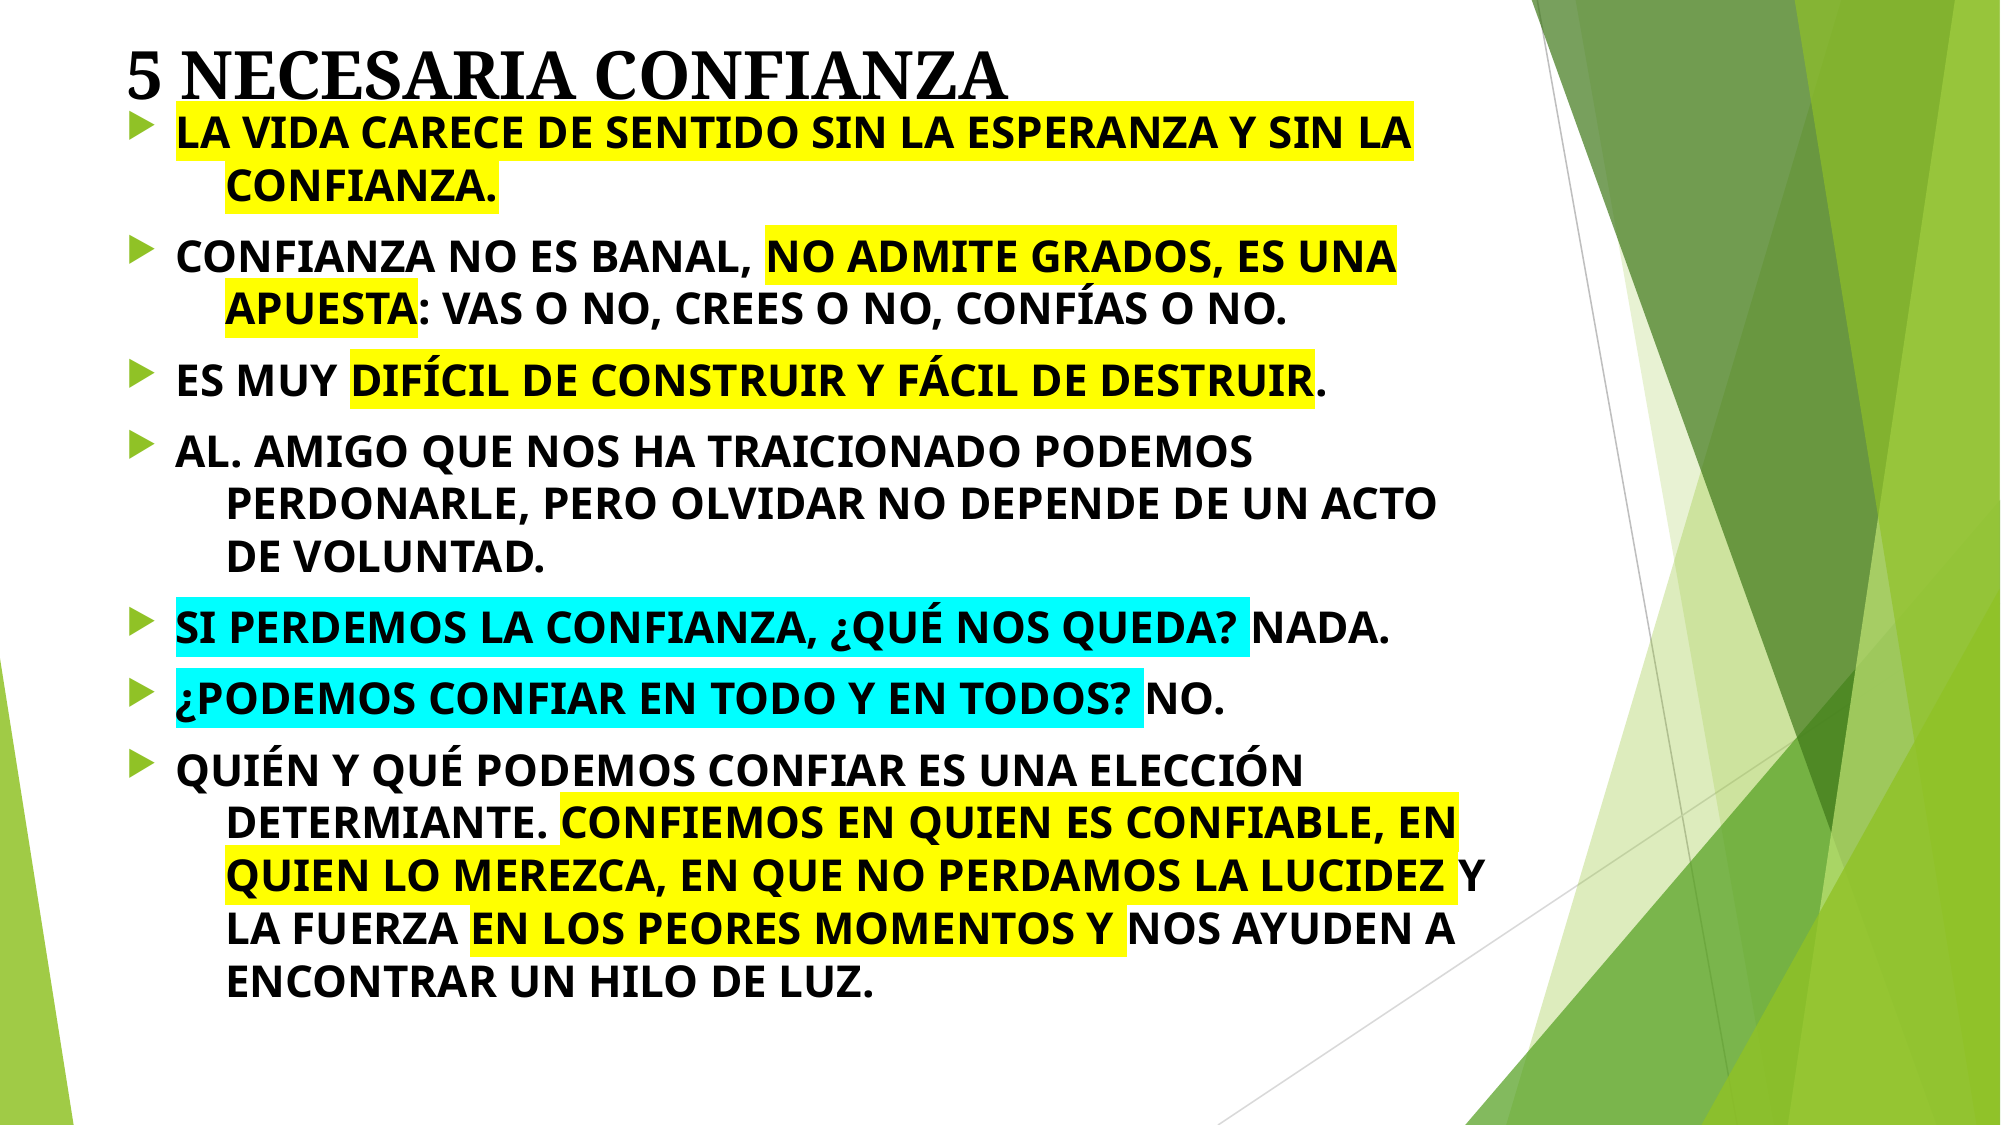

# 5 NECESARIA CONFIANZA
LA VIDA CARECE DE SENTIDO SIN LA ESPERANZA Y SIN LA CONFIANZA.
CONFIANZA NO ES BANAL, NO ADMITE GRADOS, ES UNA APUESTA: VAS O NO, CREES O NO, CONFÍAS O NO.
ES MUY DIFÍCIL DE CONSTRUIR Y FÁCIL DE DESTRUIR.
AL. AMIGO QUE NOS HA TRAICIONADO PODEMOS PERDONARLE, PERO OLVIDAR NO DEPENDE DE UN ACTO DE VOLUNTAD.
SI PERDEMOS LA CONFIANZA, ¿QUÉ NOS QUEDA? NADA.
¿PODEMOS CONFIAR EN TODO Y EN TODOS? NO.
QUIÉN Y QUÉ PODEMOS CONFIAR ES UNA ELECCIÓN DETERMIANTE. CONFIEMOS EN QUIEN ES CONFIABLE, EN QUIEN LO MEREZCA, EN QUE NO PERDAMOS LA LUCIDEZ Y LA FUERZA EN LOS PEORES MOMENTOS Y NOS AYUDEN A ENCONTRAR UN HILO DE LUZ.